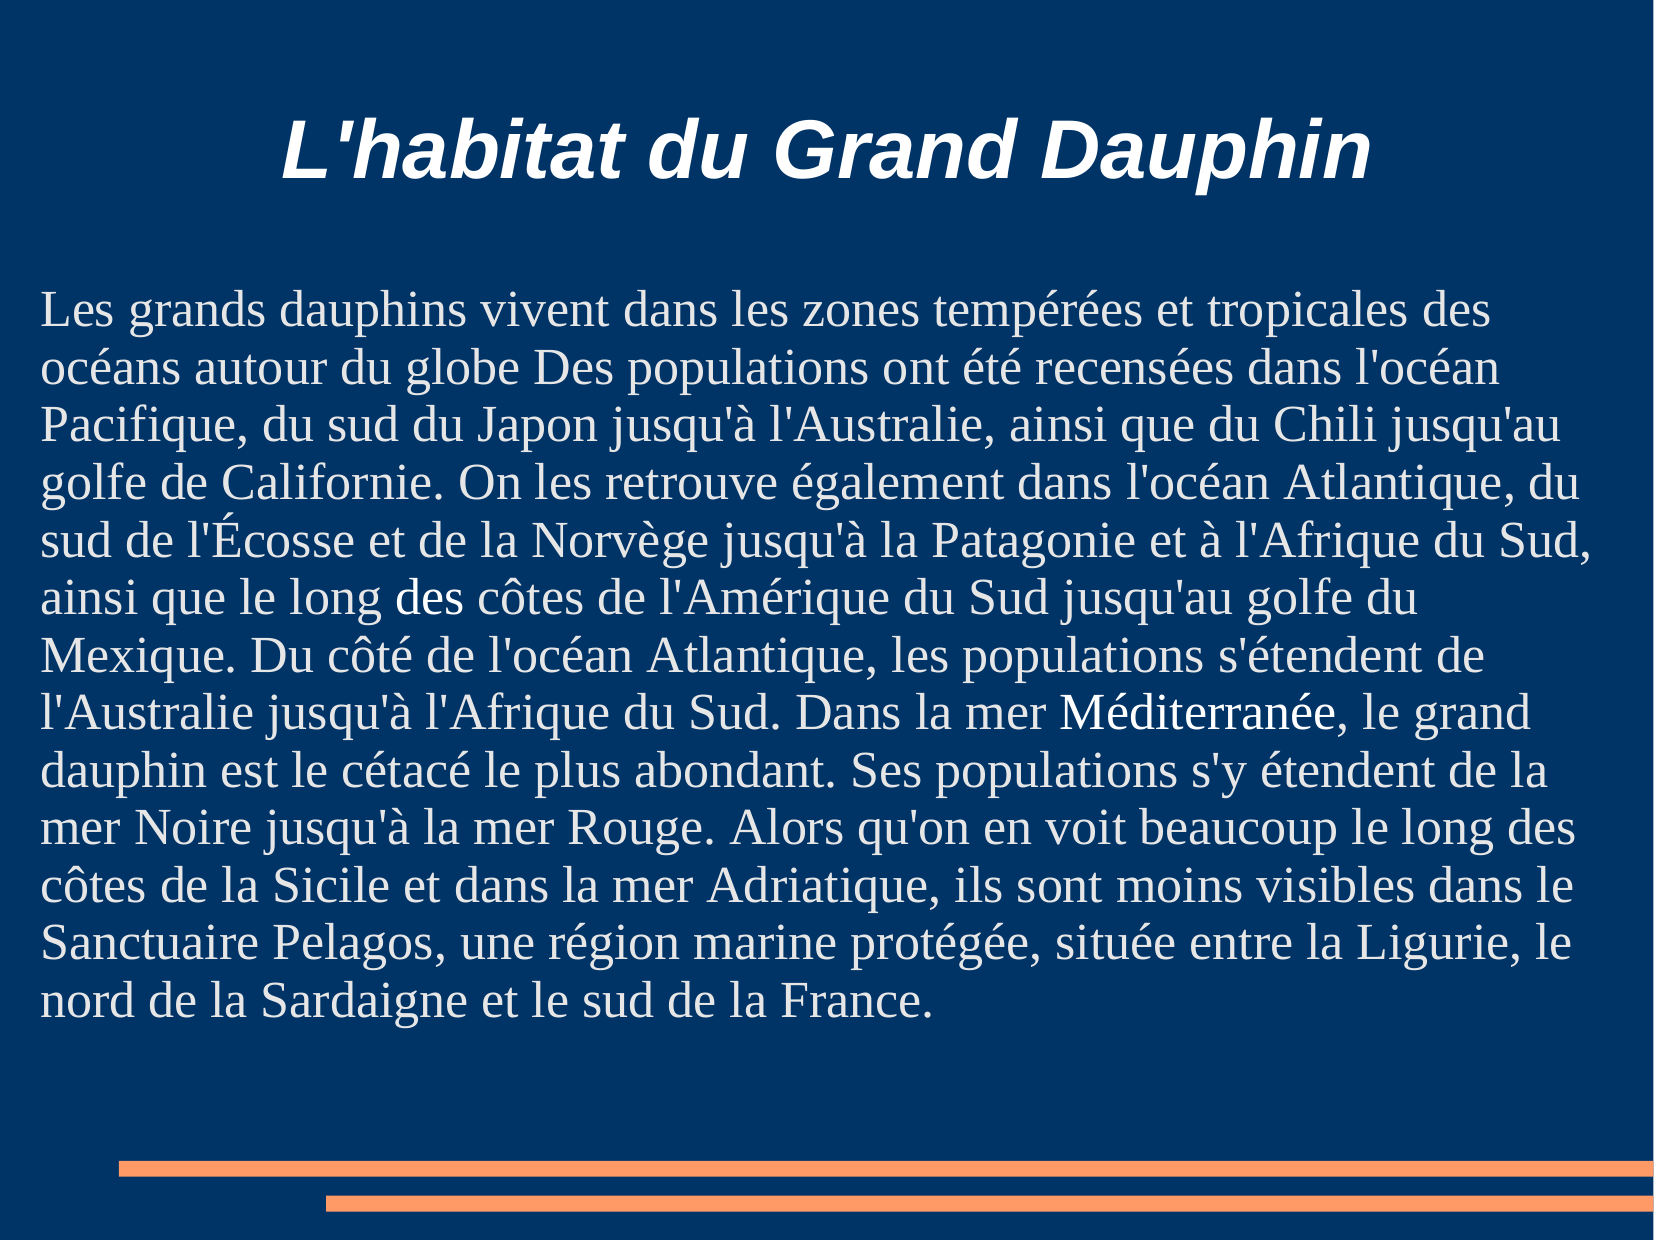

# L'habitat du Grand Dauphin
Les grands dauphins vivent dans les zones tempérées et tropicales des océans autour du globe Des populations ont été recensées dans l'océan Pacifique, du sud du Japon jusqu'à l'Australie, ainsi que du Chili jusqu'au golfe de Californie. On les retrouve également dans l'océan Atlantique, du sud de l'Écosse et de la Norvège jusqu'à la Patagonie et à l'Afrique du Sud, ainsi que le long des côtes de l'Amérique du Sud jusqu'au golfe du Mexique. Du côté de l'océan Atlantique, les populations s'étendent de l'Australie jusqu'à l'Afrique du Sud. Dans la mer Méditerranée, le grand dauphin est le cétacé le plus abondant. Ses populations s'y étendent de la mer Noire jusqu'à la mer Rouge. Alors qu'on en voit beaucoup le long des côtes de la Sicile et dans la mer Adriatique, ils sont moins visibles dans le Sanctuaire Pelagos, une région marine protégée, située entre la Ligurie, le nord de la Sardaigne et le sud de la France.